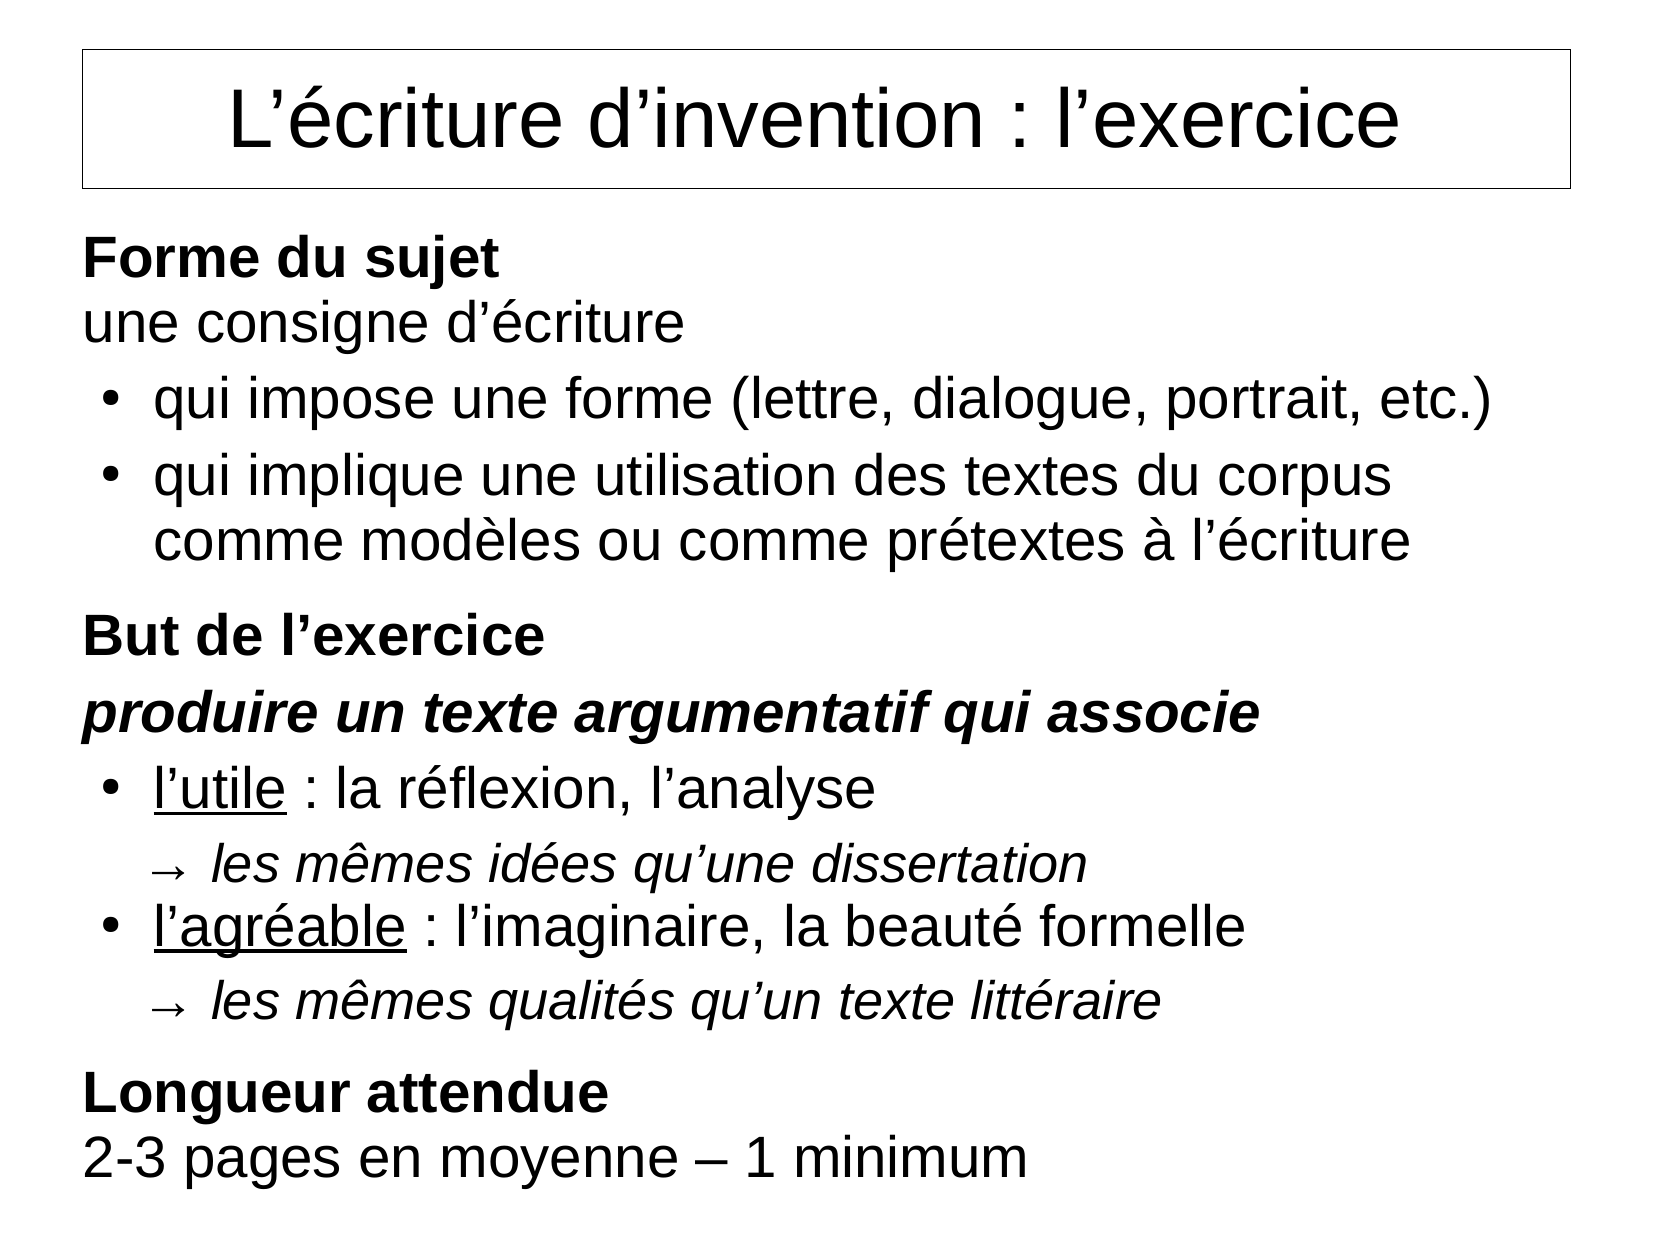

# L’écriture d’invention : l’exercice
Forme du sujet
une consigne d’écriture
qui impose une forme (lettre, dialogue, portrait, etc.)
qui implique une utilisation des textes du corpus comme modèles ou comme prétextes à l’écriture
But de l’exercice
produire un texte argumentatif qui associe
l’utile : la réflexion, l’analyse
→ les mêmes idées qu’une dissertation
l’agréable : l’imaginaire, la beauté formelle
→ les mêmes qualités qu’un texte littéraire
Longueur attendue
2-3 pages en moyenne – 1 minimum